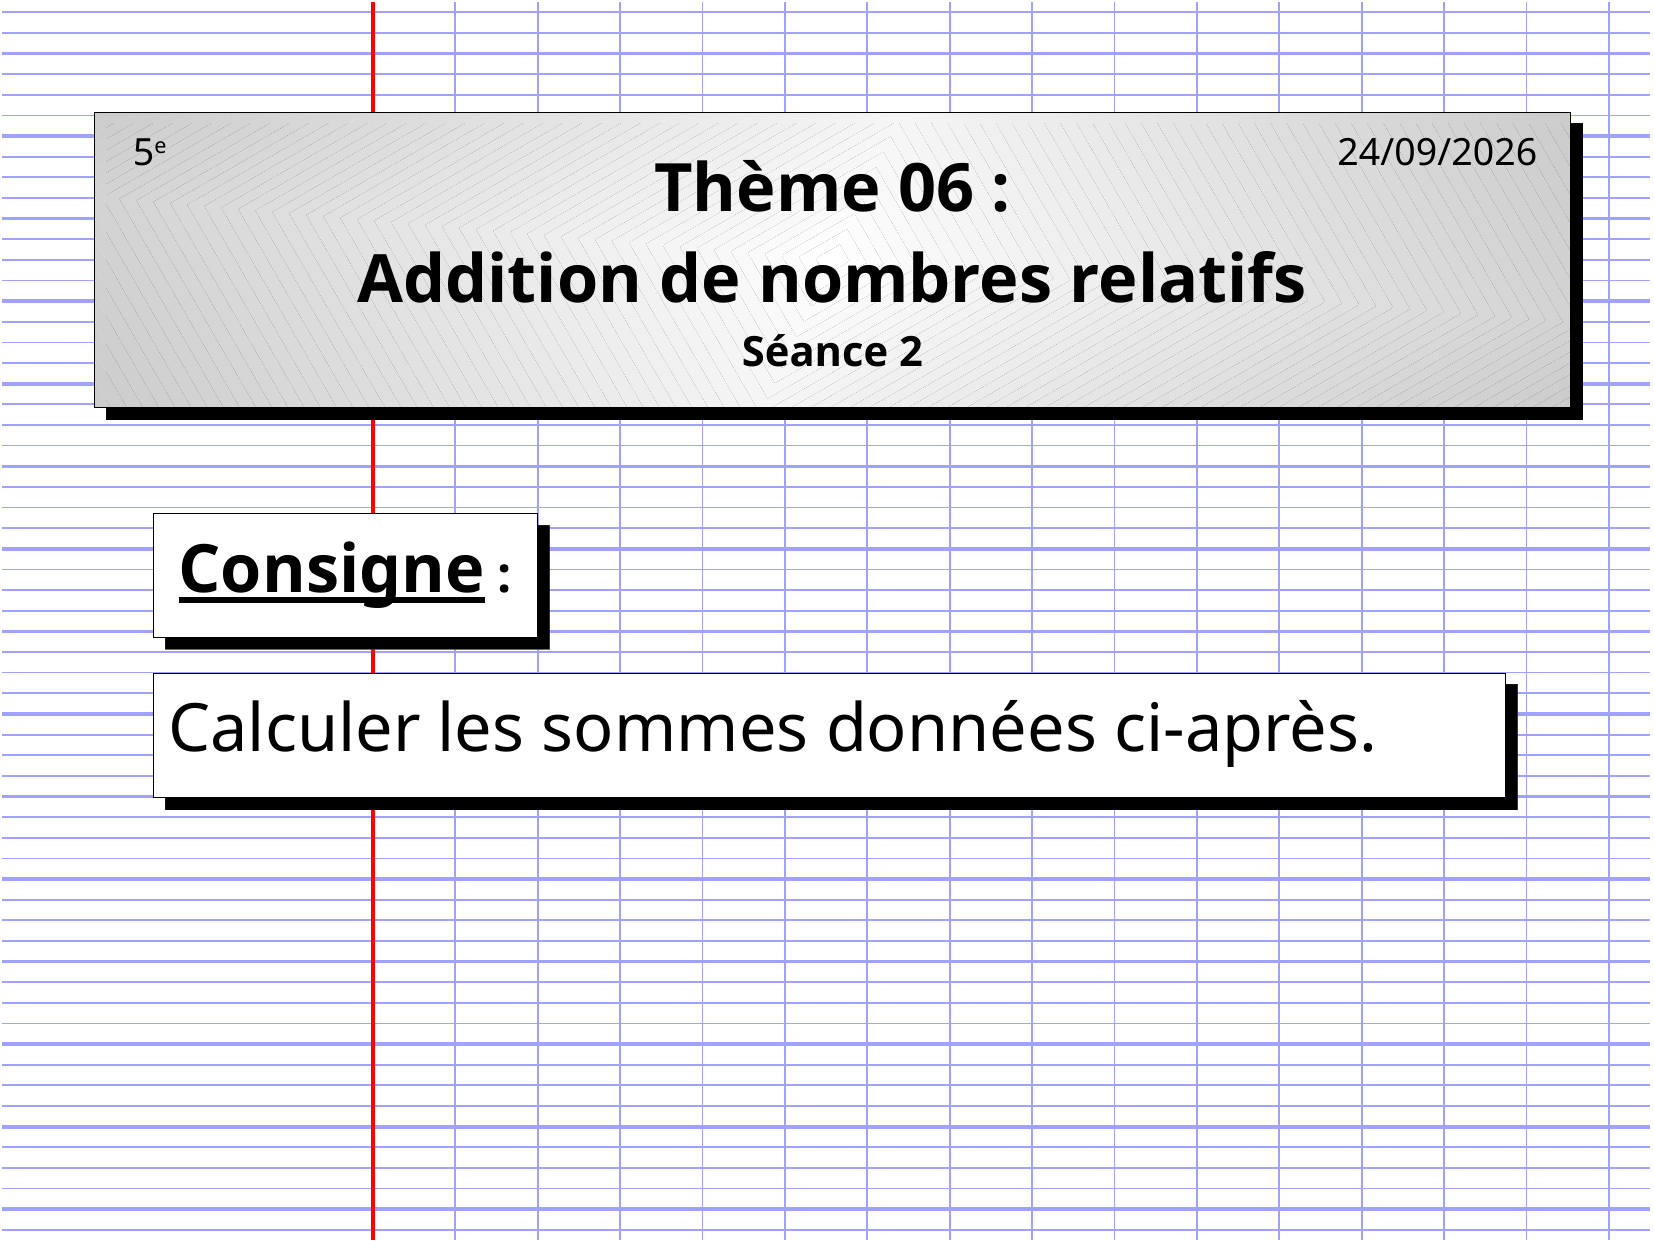

Thème 06 :
Addition de nombres relatifs
Séance 2
5e
Consigne :
Calculer les sommes données ci-après.